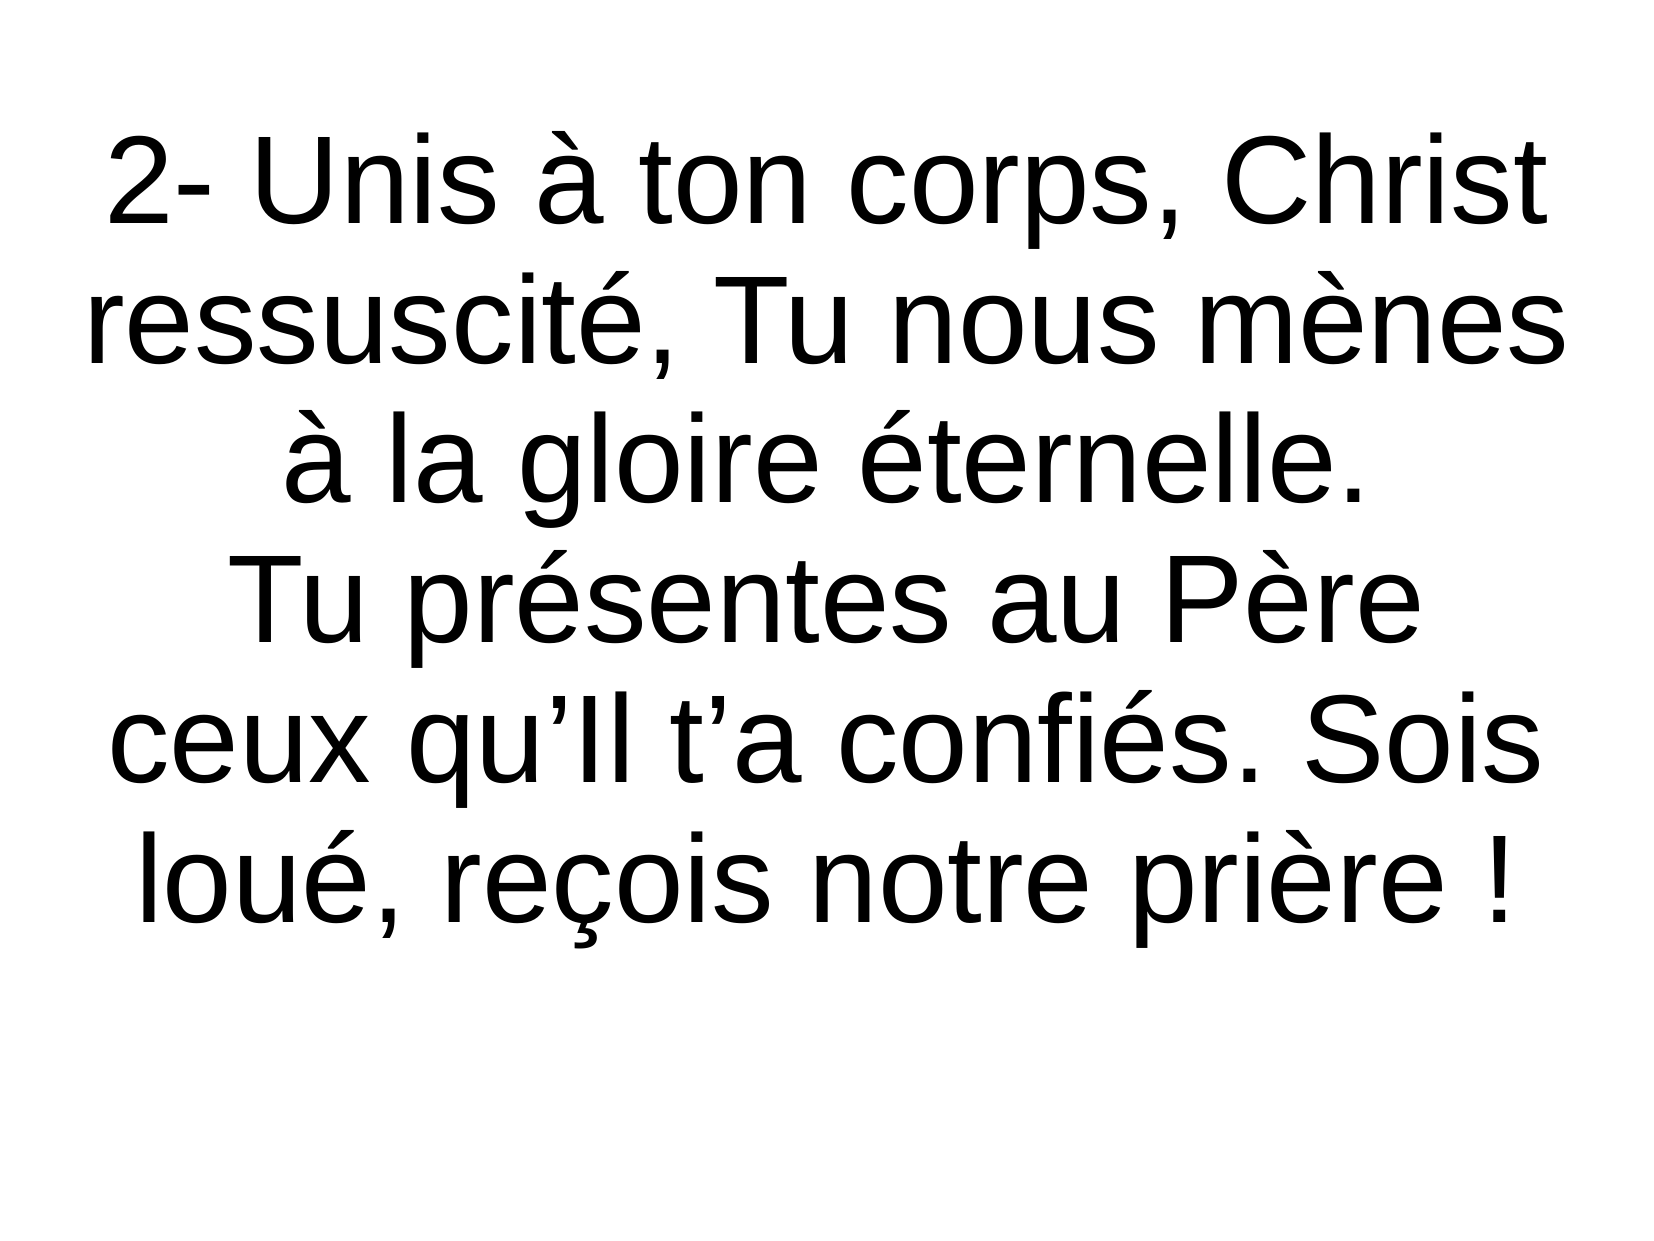

# 2- Unis à ton corps, Christ ressuscité, Tu nous mènes à la gloire éternelle.
Tu présentes au Père ceux qu’Il t’a confiés. Sois loué, reçois notre prière !